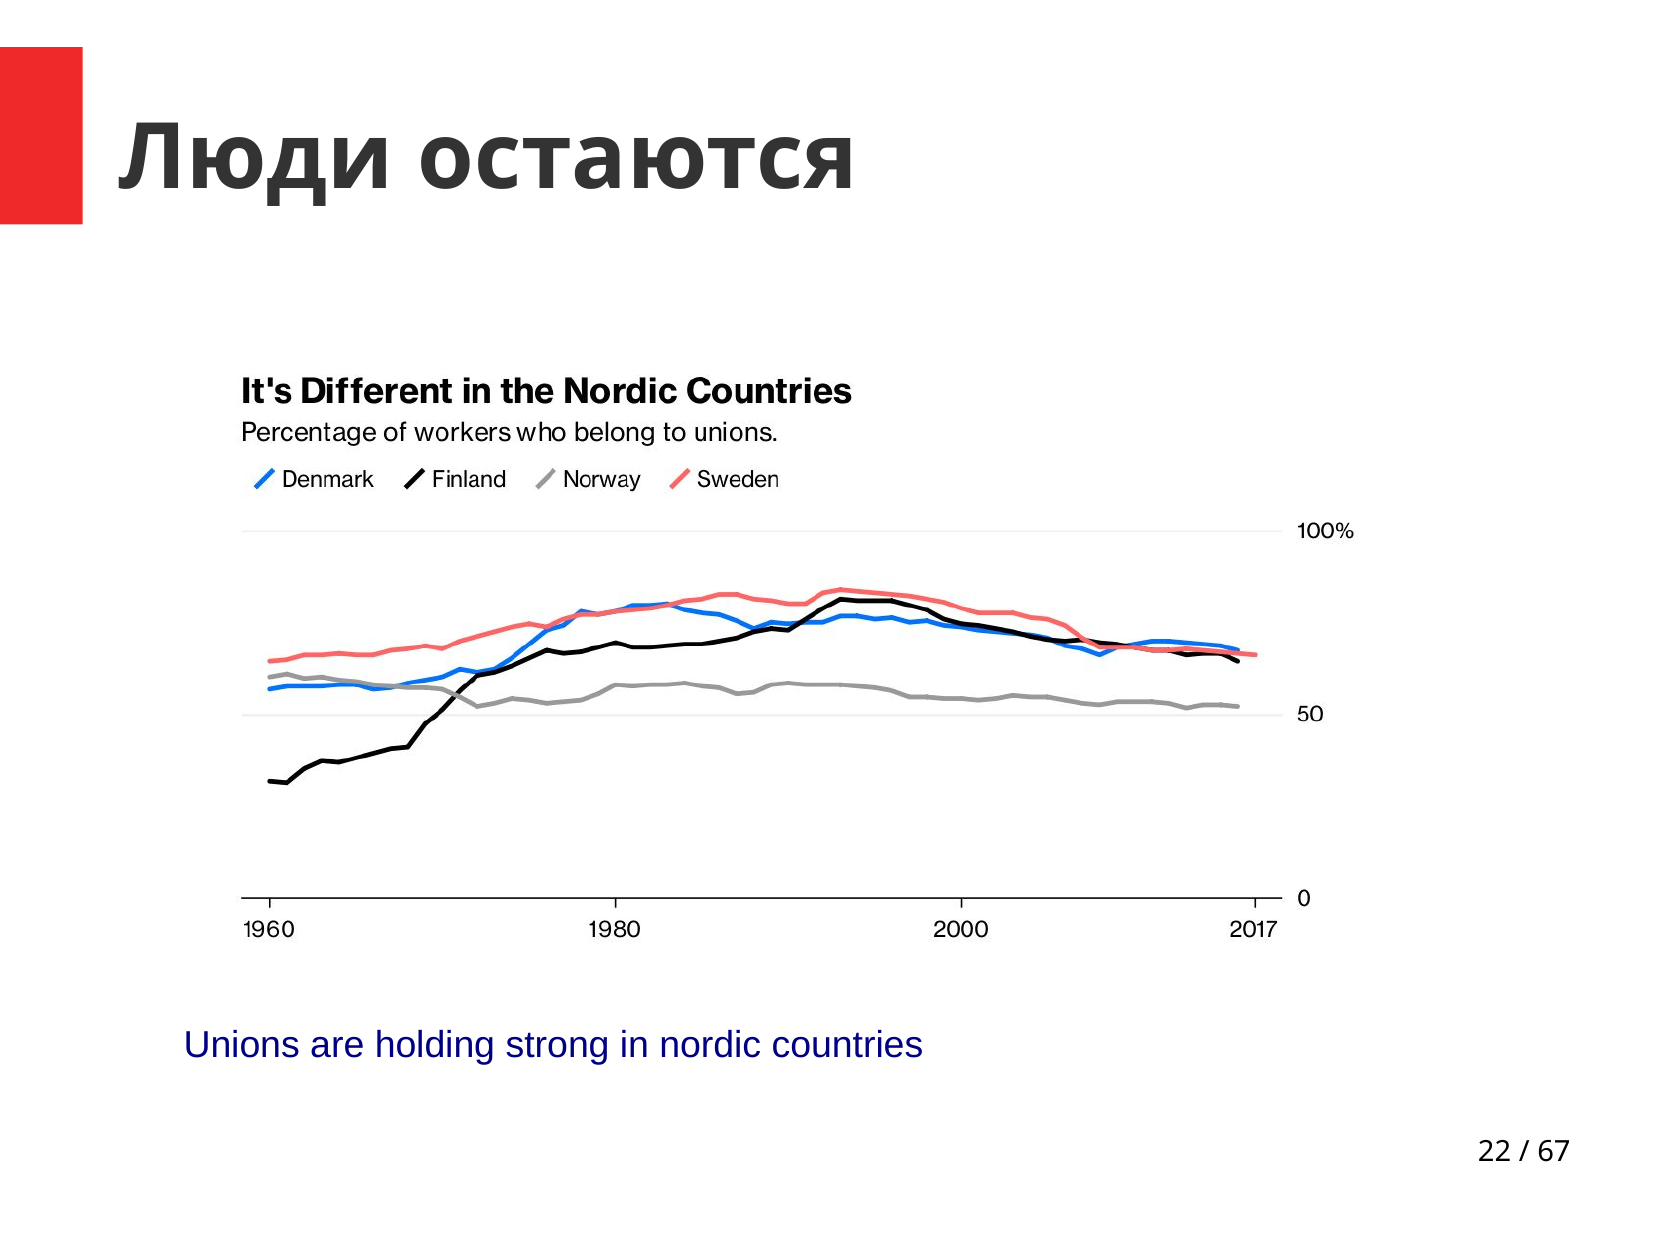

# Люди остаются
Unions are holding strong in nordic countries
22